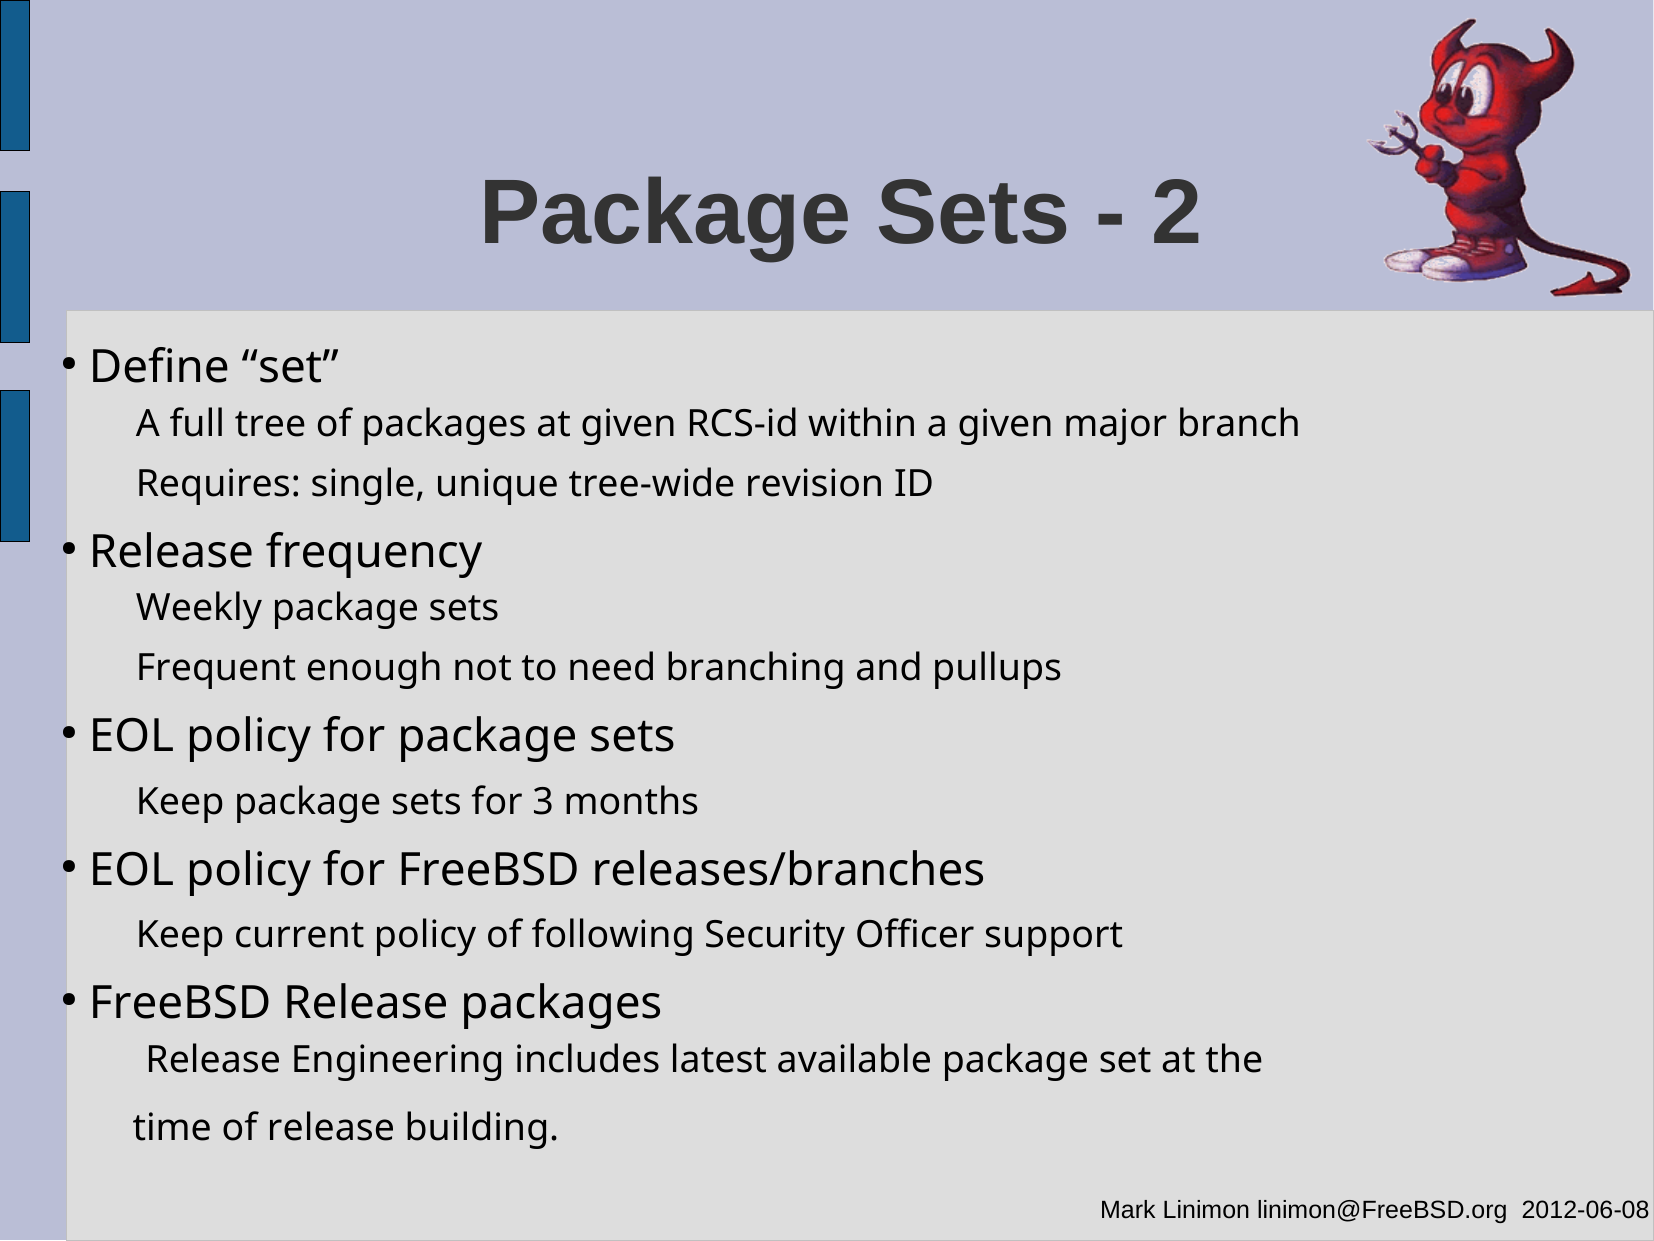

# Package Sets - 2
 Define “set”
A full tree of packages at given RCS-id within a given major branch
Requires: single, unique tree-wide revision ID
 Release frequency
Weekly package sets
Frequent enough not to need branching and pullups
 EOL policy for package sets
Keep package sets for 3 months
 EOL policy for FreeBSD releases/branches
Keep current policy of following Security Officer support
 FreeBSD Release packages
 Release Engineering includes latest available package set at the
 time of release building.
Mark Linimon linimon@FreeBSD.org 2012-06-08